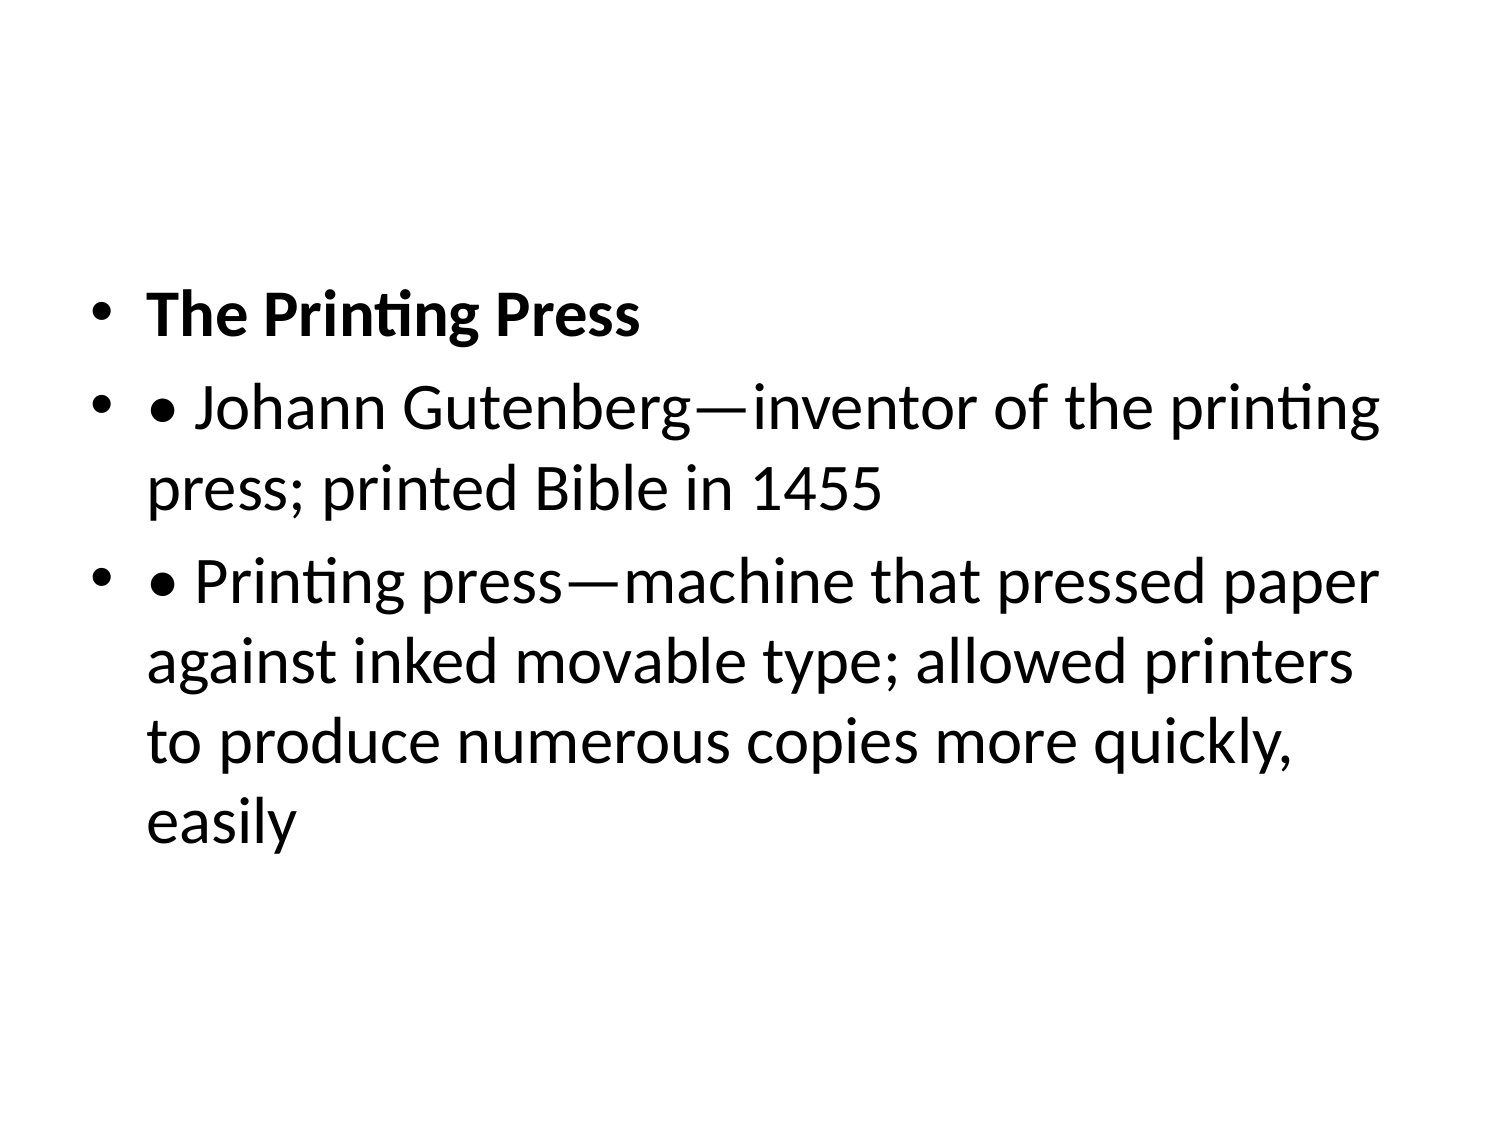

#
The Printing Press
• Johann Gutenberg—inventor of the printing press; printed Bible in 1455
• Printing press—machine that pressed paper against inked movable type; allowed printers to produce numerous copies more quickly, easily